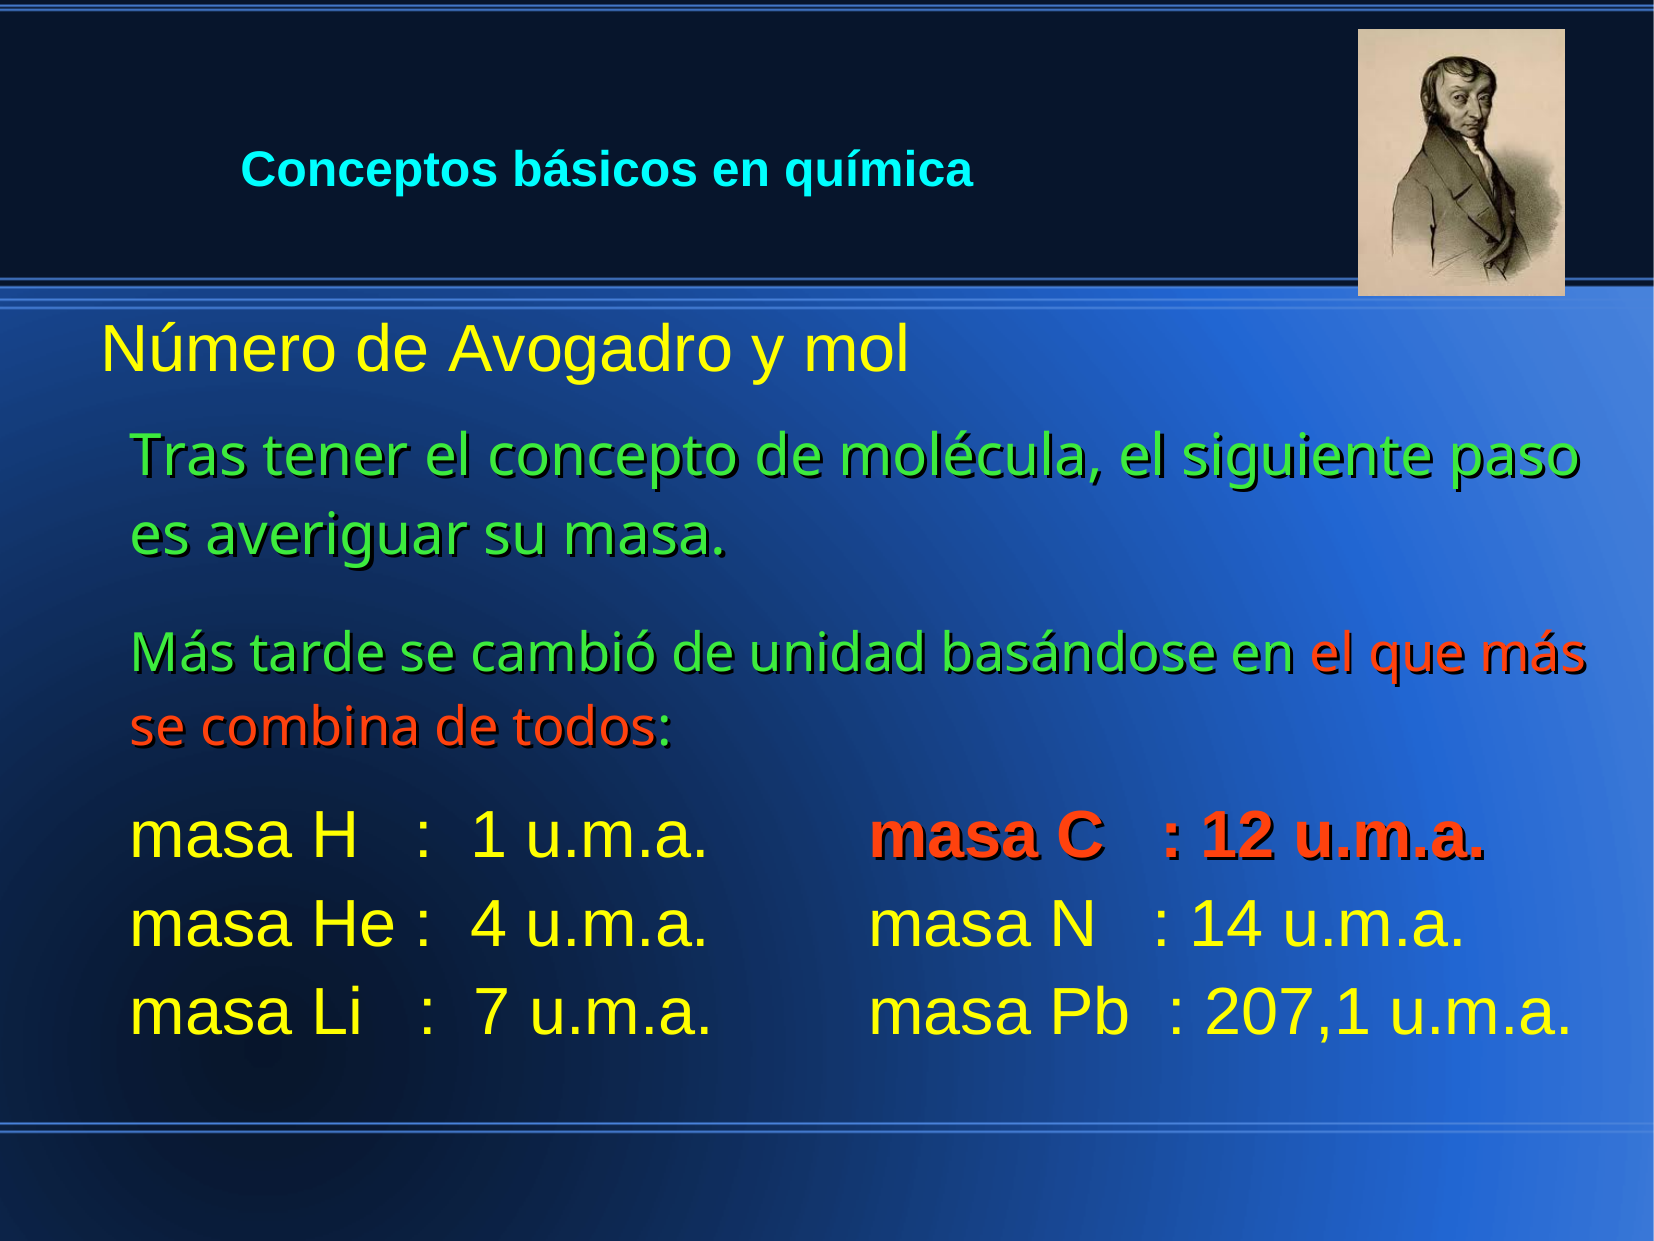

Conceptos básicos en química
# Número de Avogadro y mol
Tras tener el concepto de molécula, el siguiente paso es averiguar su masa.
Más tarde se cambió de unidad basándose en el que más se combina de todos:
masa H : 1 u.m.a.
masa C : 12 u.m.a.
masa He : 4 u.m.a.
masa N : 14 u.m.a.
masa Li : 7 u.m.a.
masa Pb : 207,1 u.m.a.